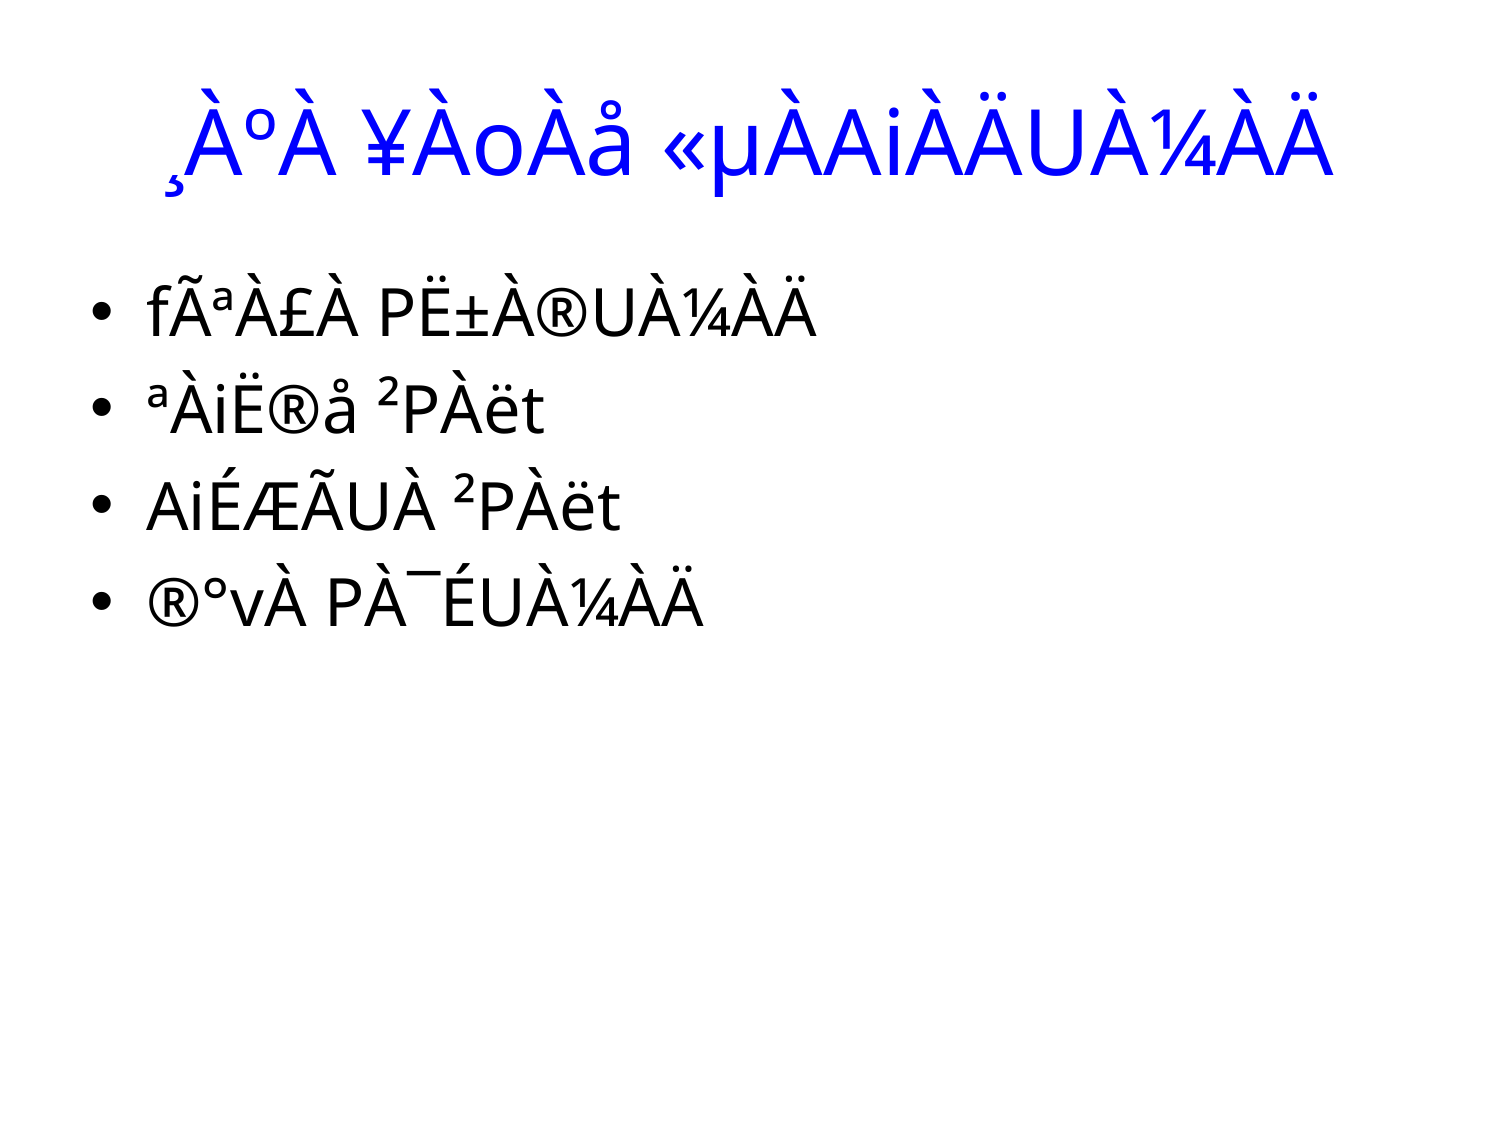

# ¸ÀºÀ ¥ÀoÀå «µÀAiÀÄUÀ¼ÀÄ
fÃªÀ£À PË±À®UÀ¼ÀÄ
ªÀiË®å ²PÀët
AiÉÆÃUÀ ²PÀët
®°vÀ PÀ¯ÉUÀ¼ÀÄ